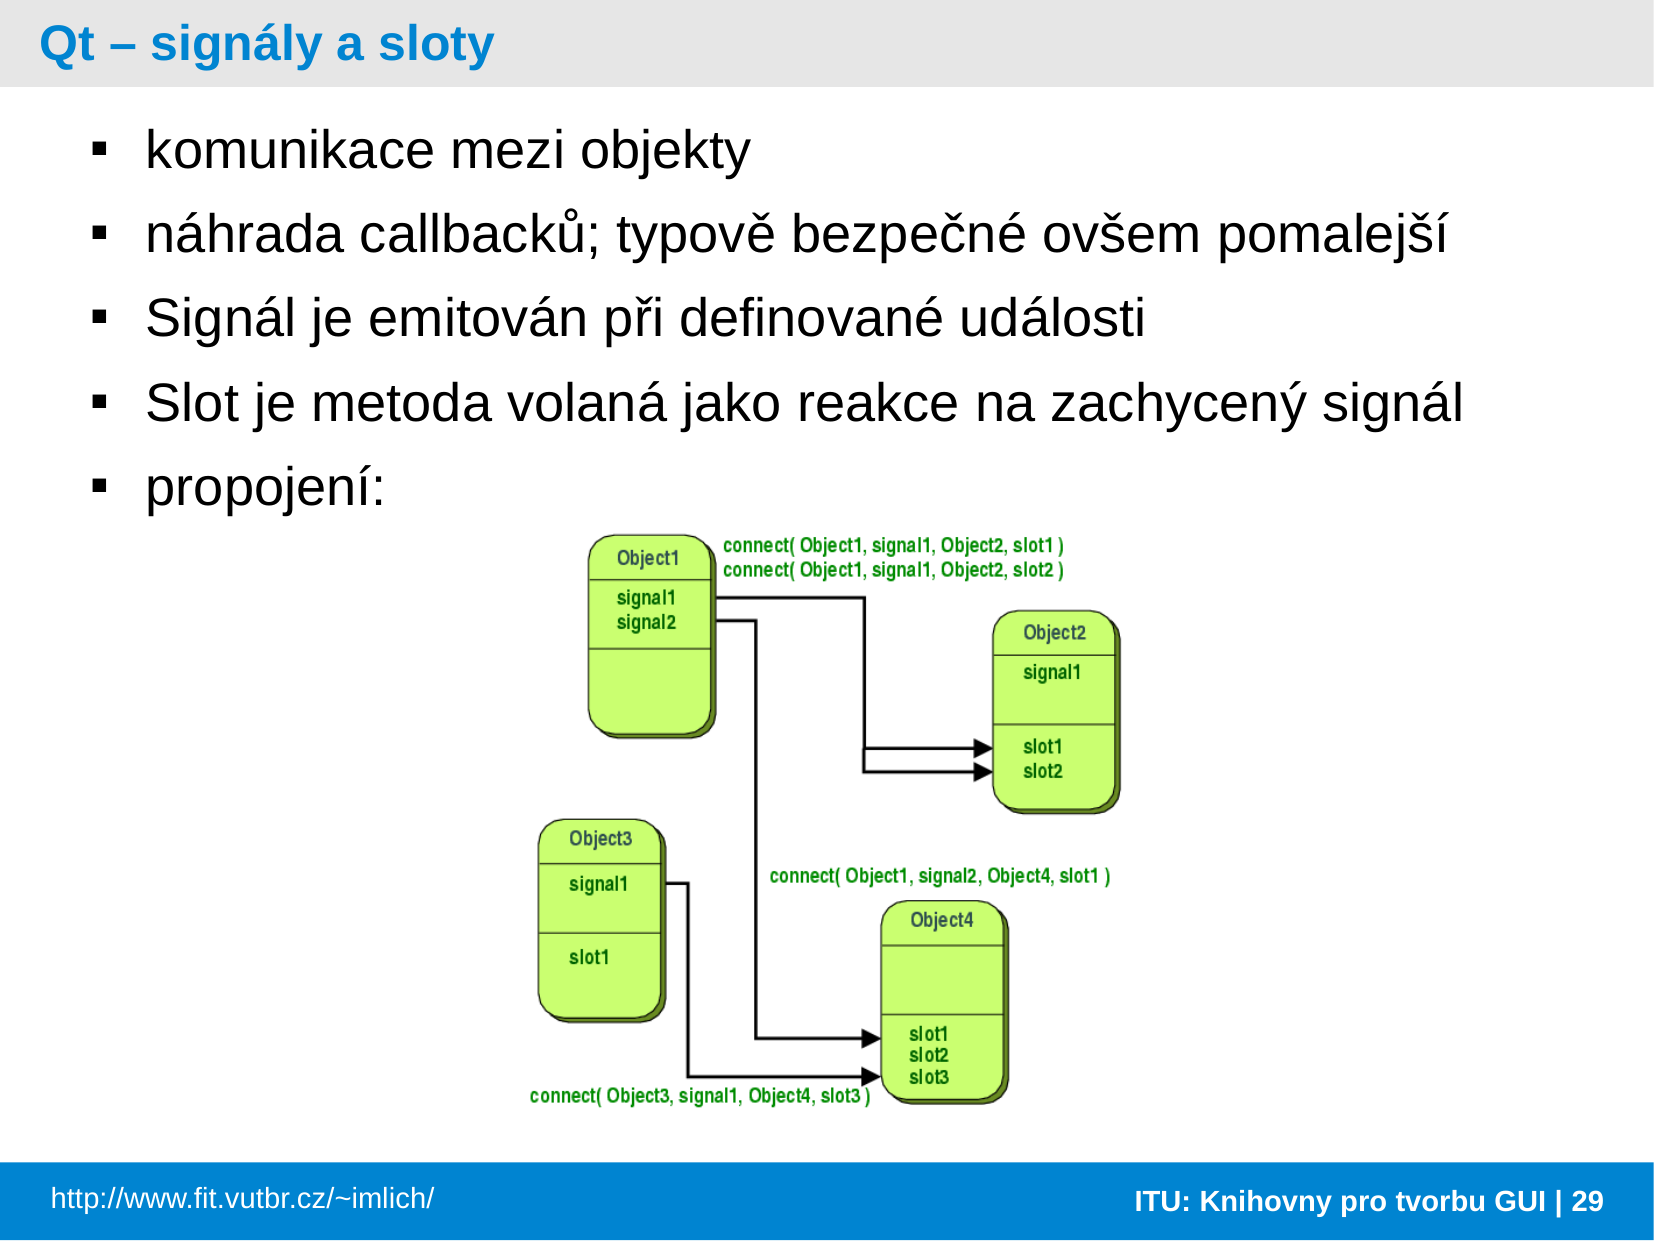

# Qt – signály a sloty
komunikace mezi objekty
náhrada callbacků; typově bezpečné ovšem pomalejší
Signál je emitován při definované události
Slot je metoda volaná jako reakce na zachycený signál
propojení: